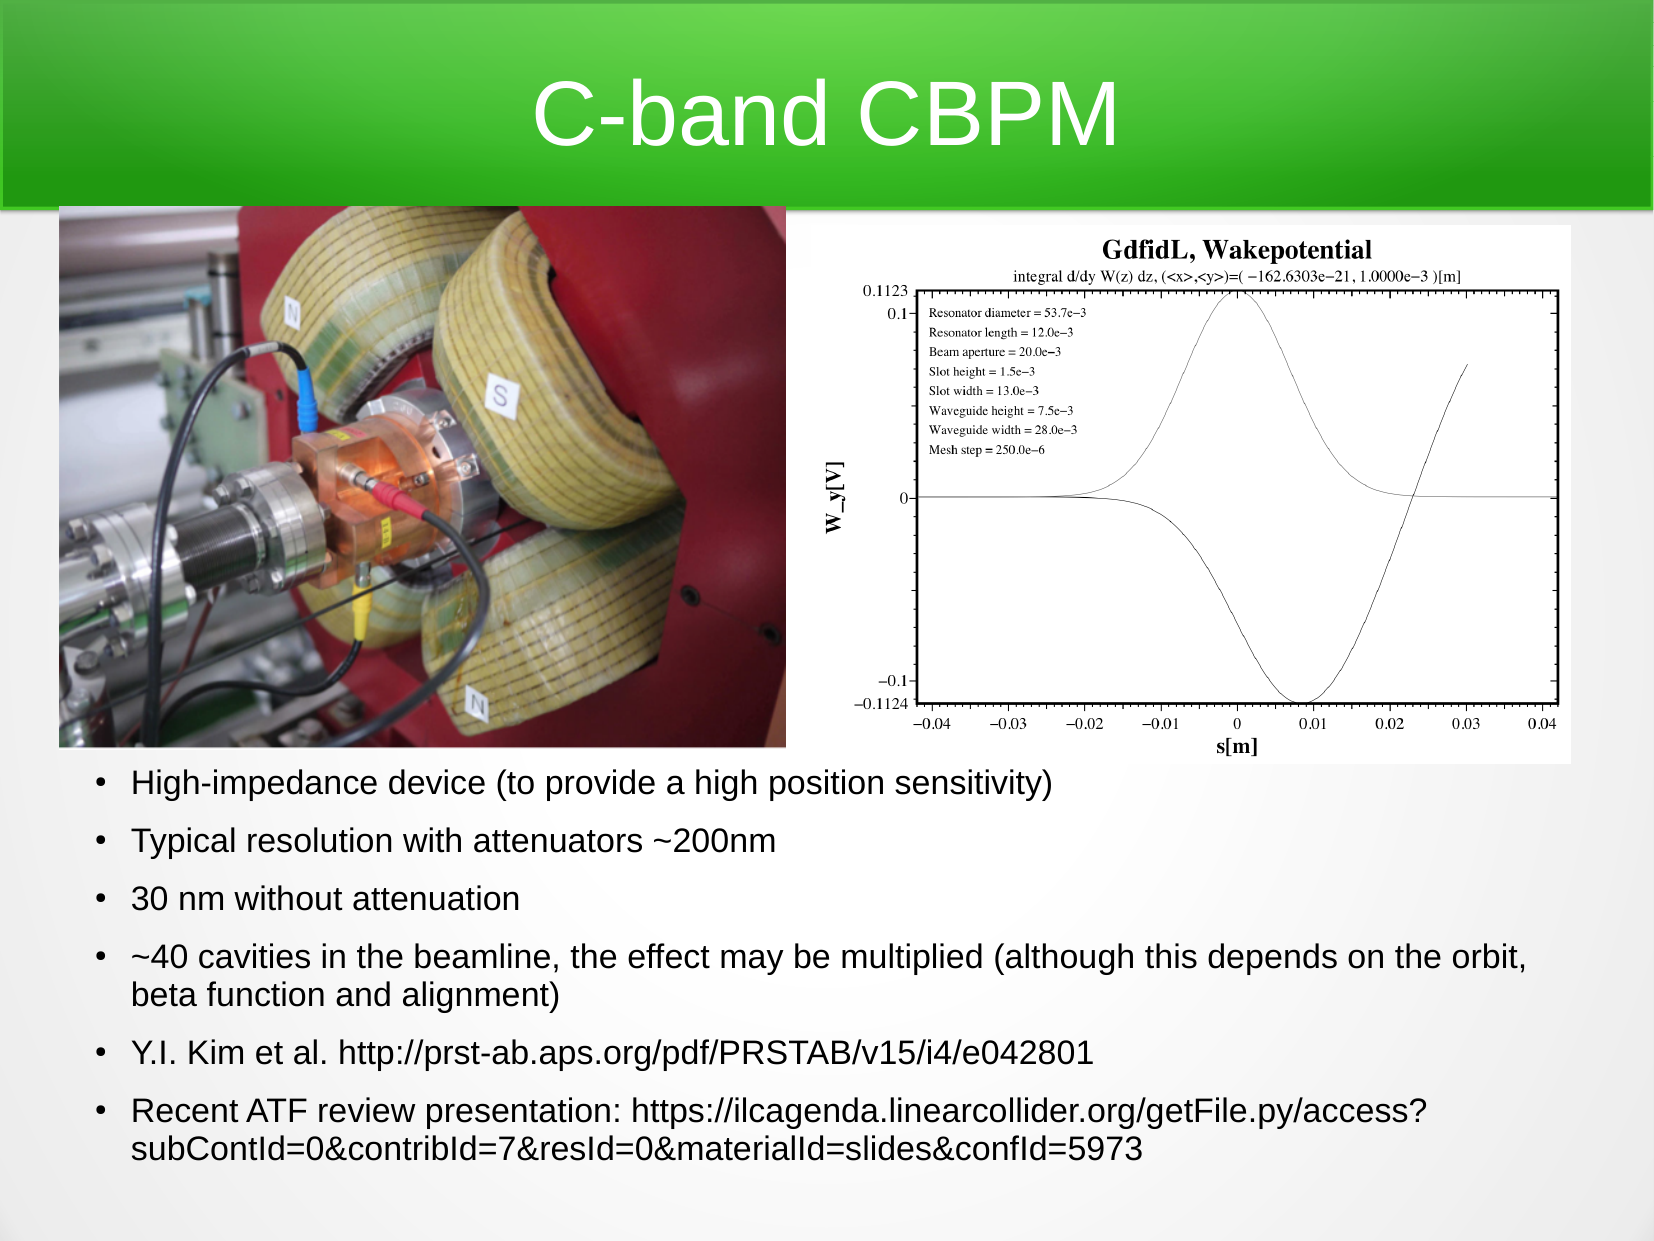

# C-band CBPM
High-impedance device (to provide a high position sensitivity)
Typical resolution with attenuators ~200nm
30 nm without attenuation
~40 cavities in the beamline, the effect may be multiplied (although this depends on the orbit, beta function and alignment)
Y.I. Kim et al. http://prst-ab.aps.org/pdf/PRSTAB/v15/i4/e042801
Recent ATF review presentation: https://ilcagenda.linearcollider.org/getFile.py/access?subContId=0&contribId=7&resId=0&materialId=slides&confId=5973